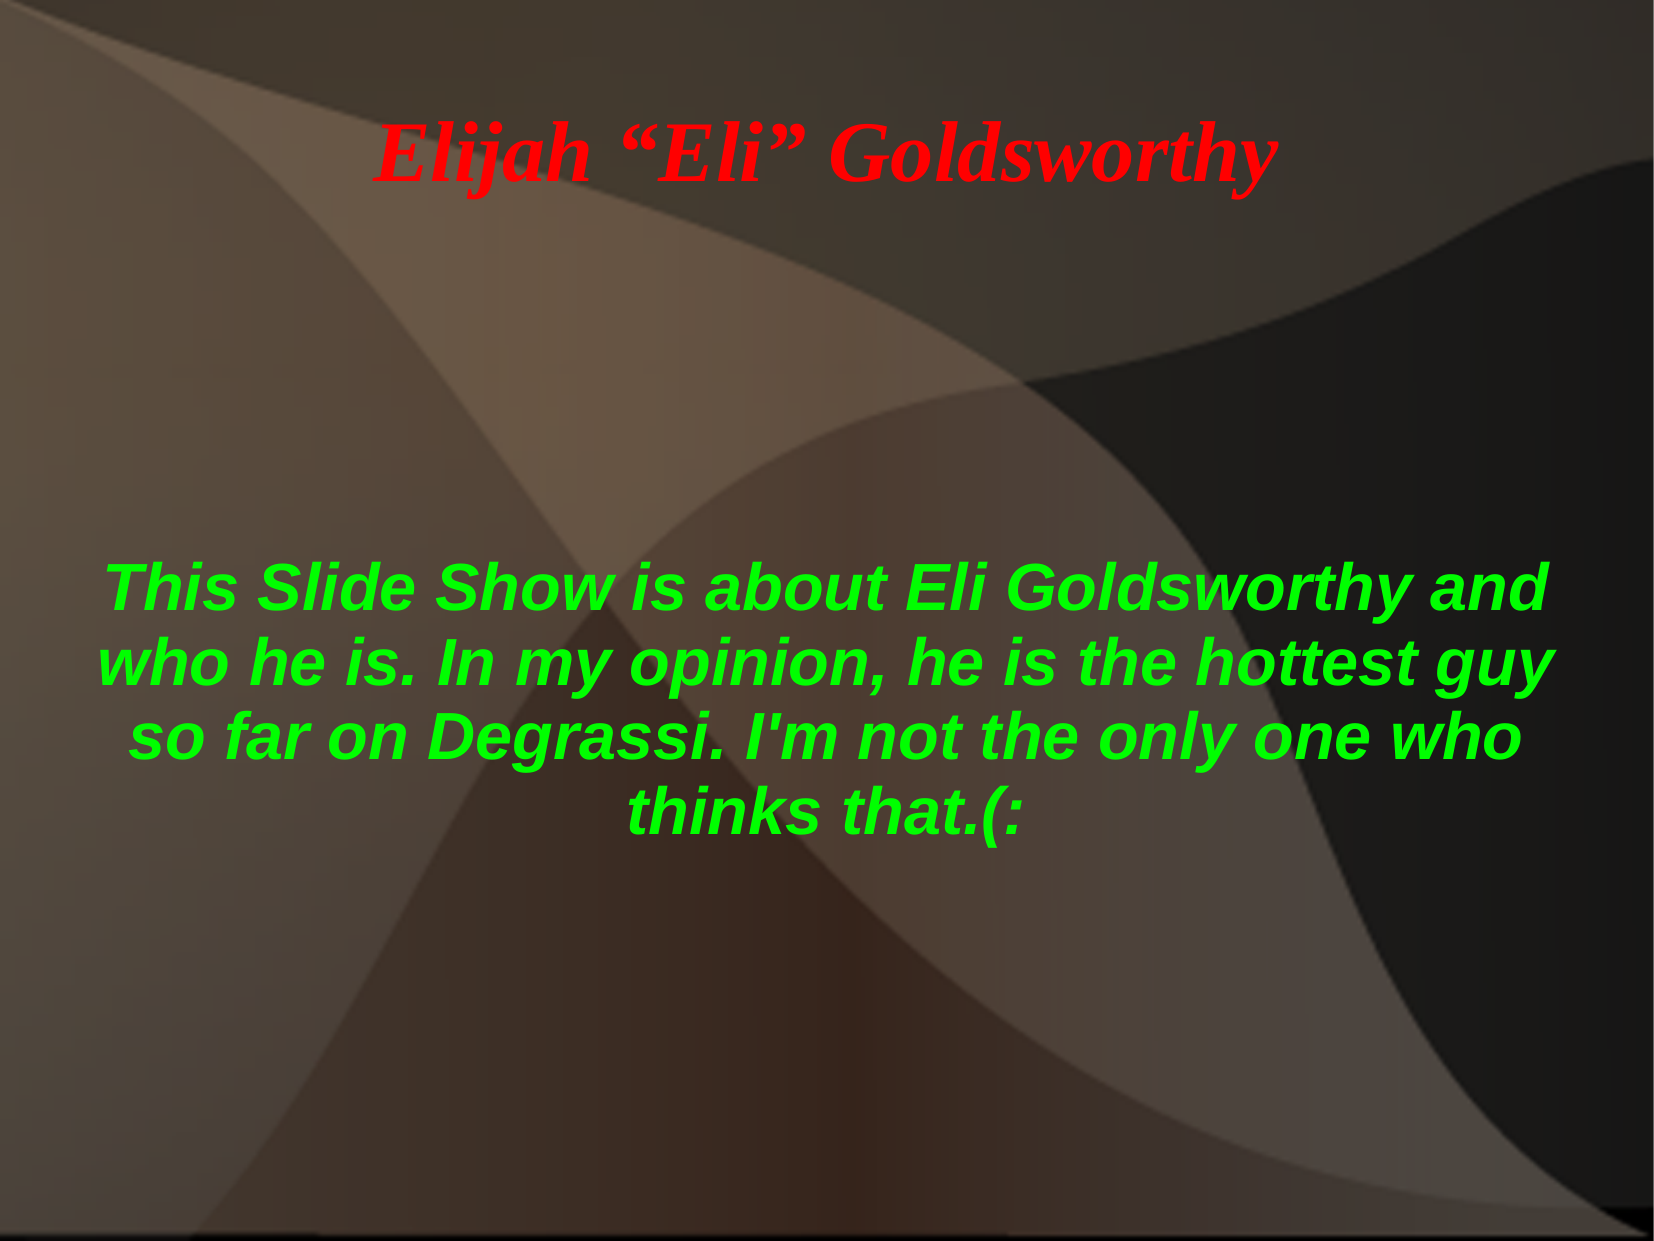

# Elijah “Eli” Goldsworthy
This Slide Show is about Eli Goldsworthy and who he is. In my opinion, he is the hottest guy so far on Degrassi. I'm not the only one who thinks that.(: